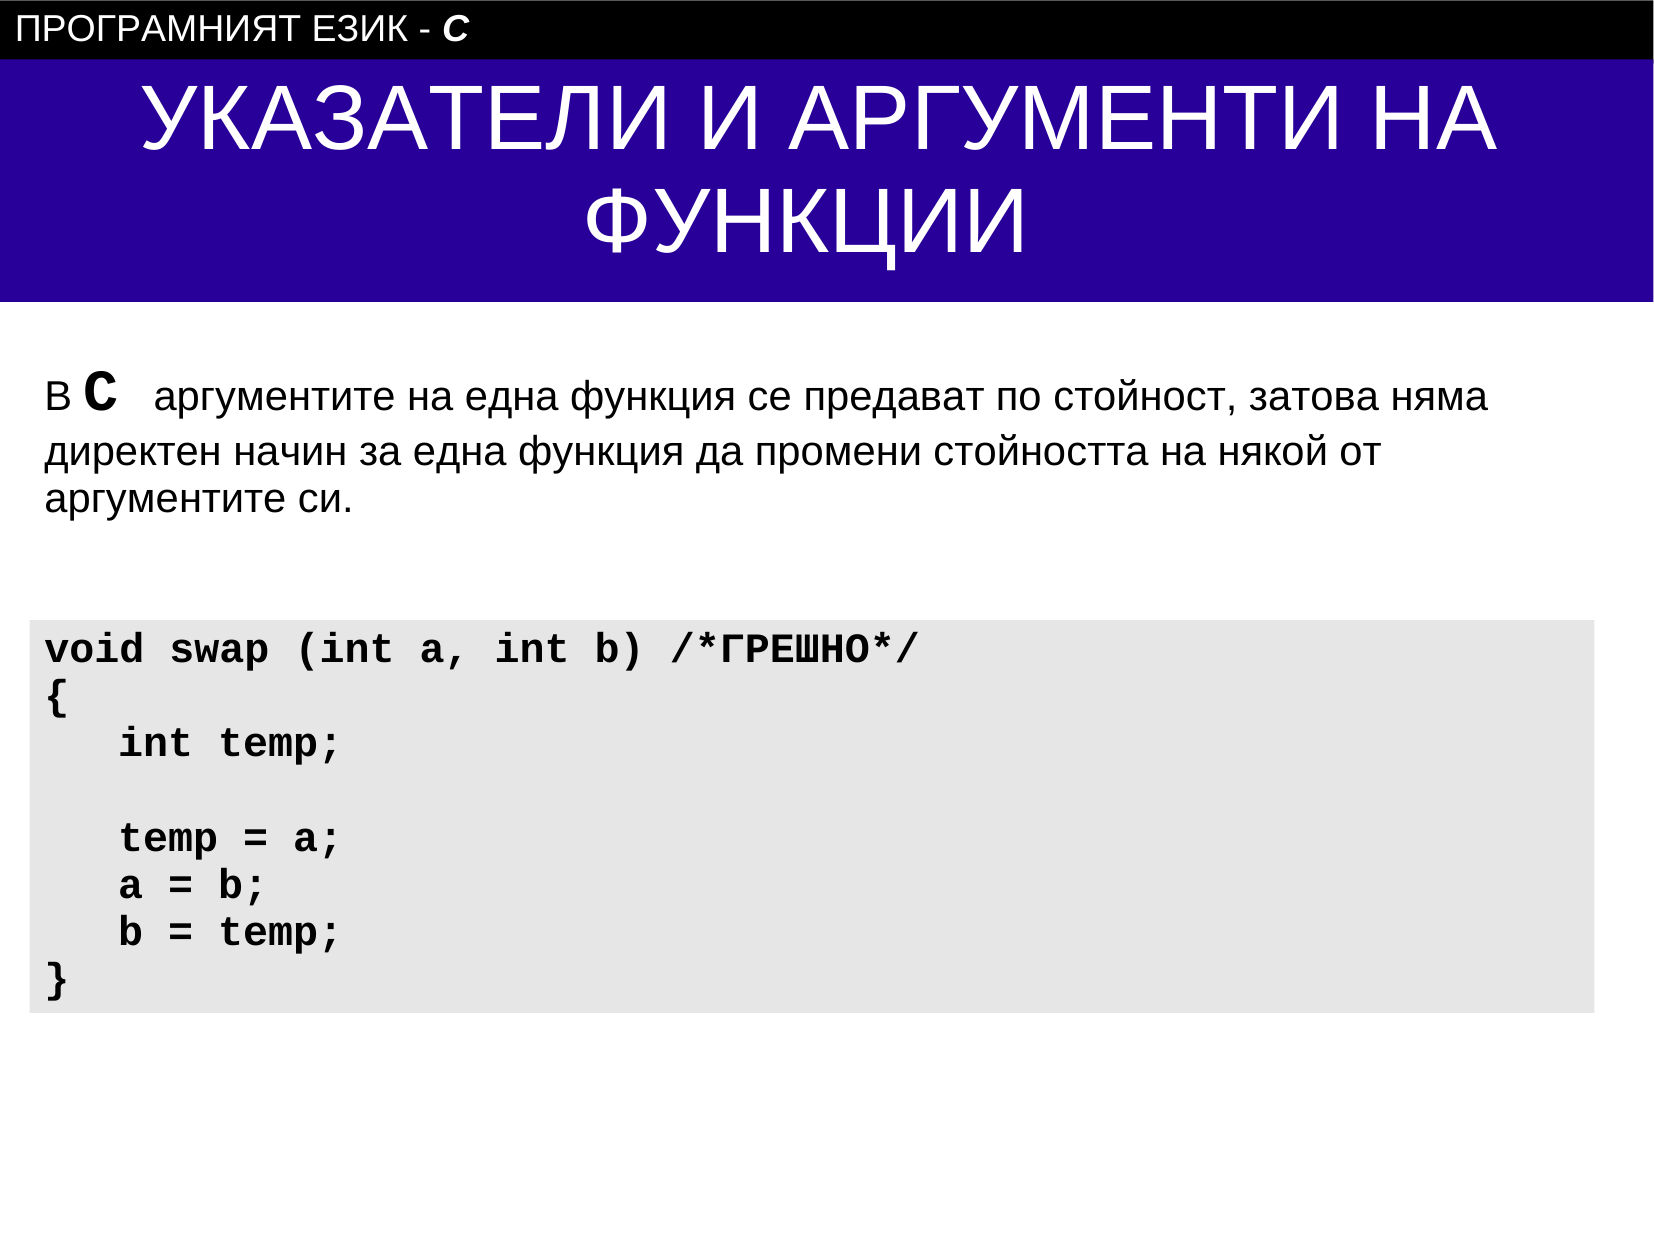

ПРОГРАМНИЯT ЕЗИК - С
	 УКАЗАТЕЛИ И АРГУМЕНТИ НА
							 ФУНКЦИИ
В С аргументите на една функция се предават по стойност, затова няма директен начин за една функция да промени стойността на някой от аргументите си.
void swap (int a, int b) /*ГРЕШНО*/
{
	int temp;
	temp = a;
	a = b;
	b = temp;
}